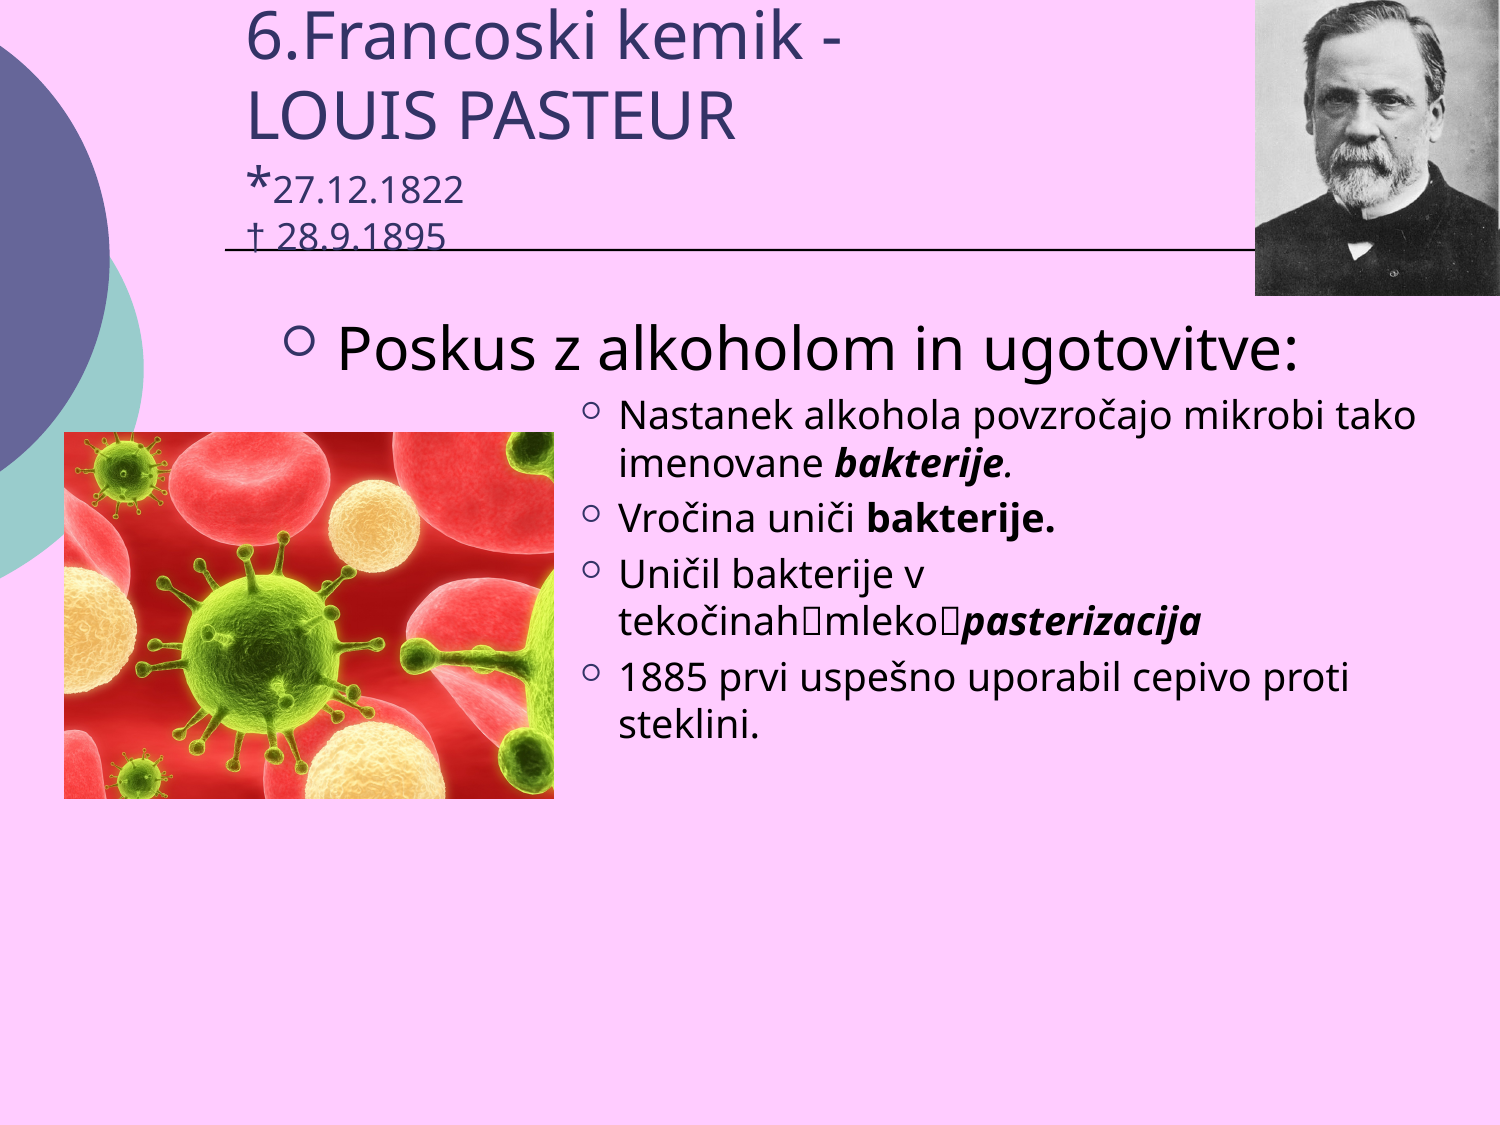

# 6.Francoski kemik - LOUIS PASTEUR *27.12.1822 † 28.9.1895
Poskus z alkoholom in ugotovitve:
Nastanek alkohola povzročajo mikrobi tako imenovane bakterije.
Vročina uniči bakterije.
Uničil bakterije v tekočinahmlekopasterizacija
1885 prvi uspešno uporabil cepivo proti steklini.